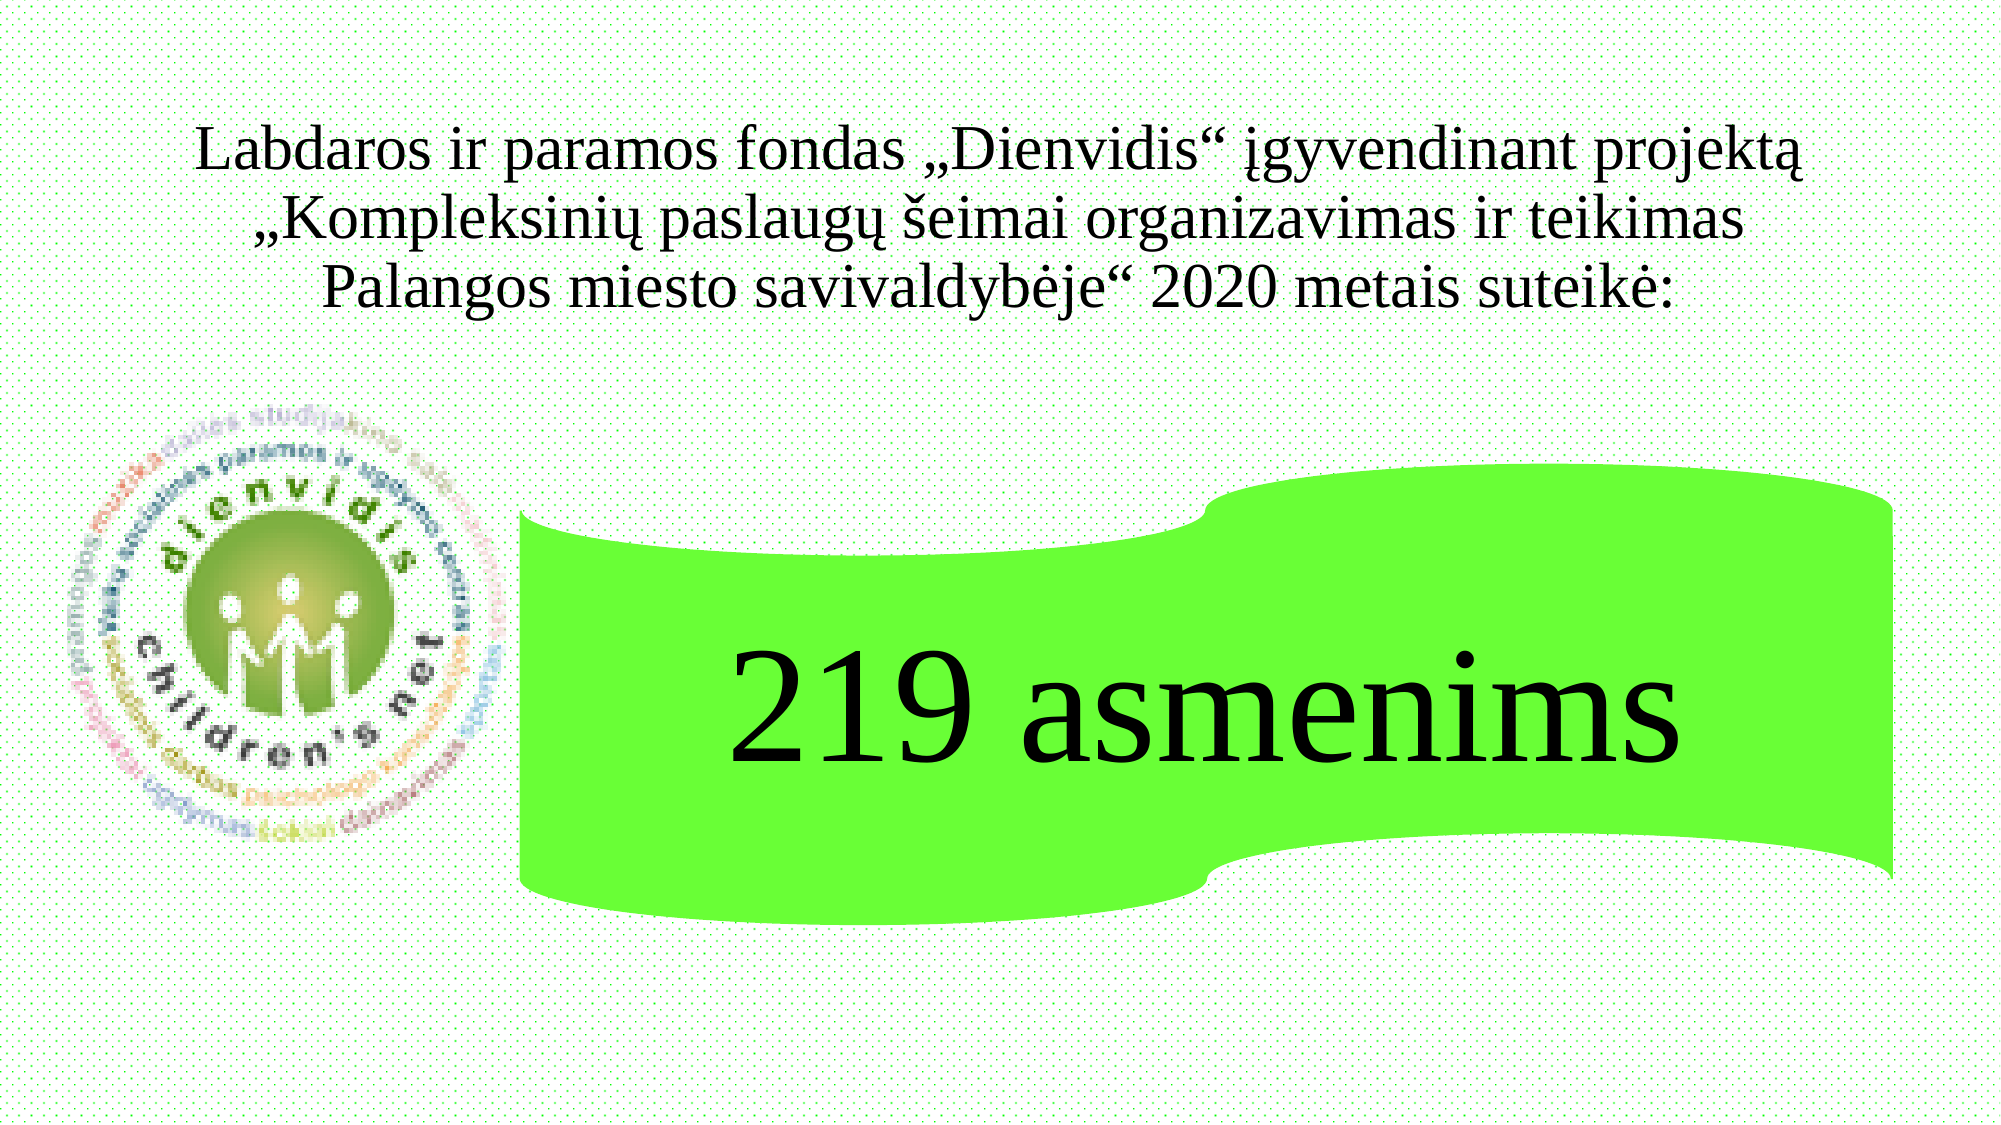

# Labdaros ir paramos fondas „Dienvidis“ įgyvendinant projektą „Kompleksinių paslaugų šeimai organizavimas ir teikimas Palangos miesto savivaldybėje“ 2020 metais suteikė:
219 asmenims